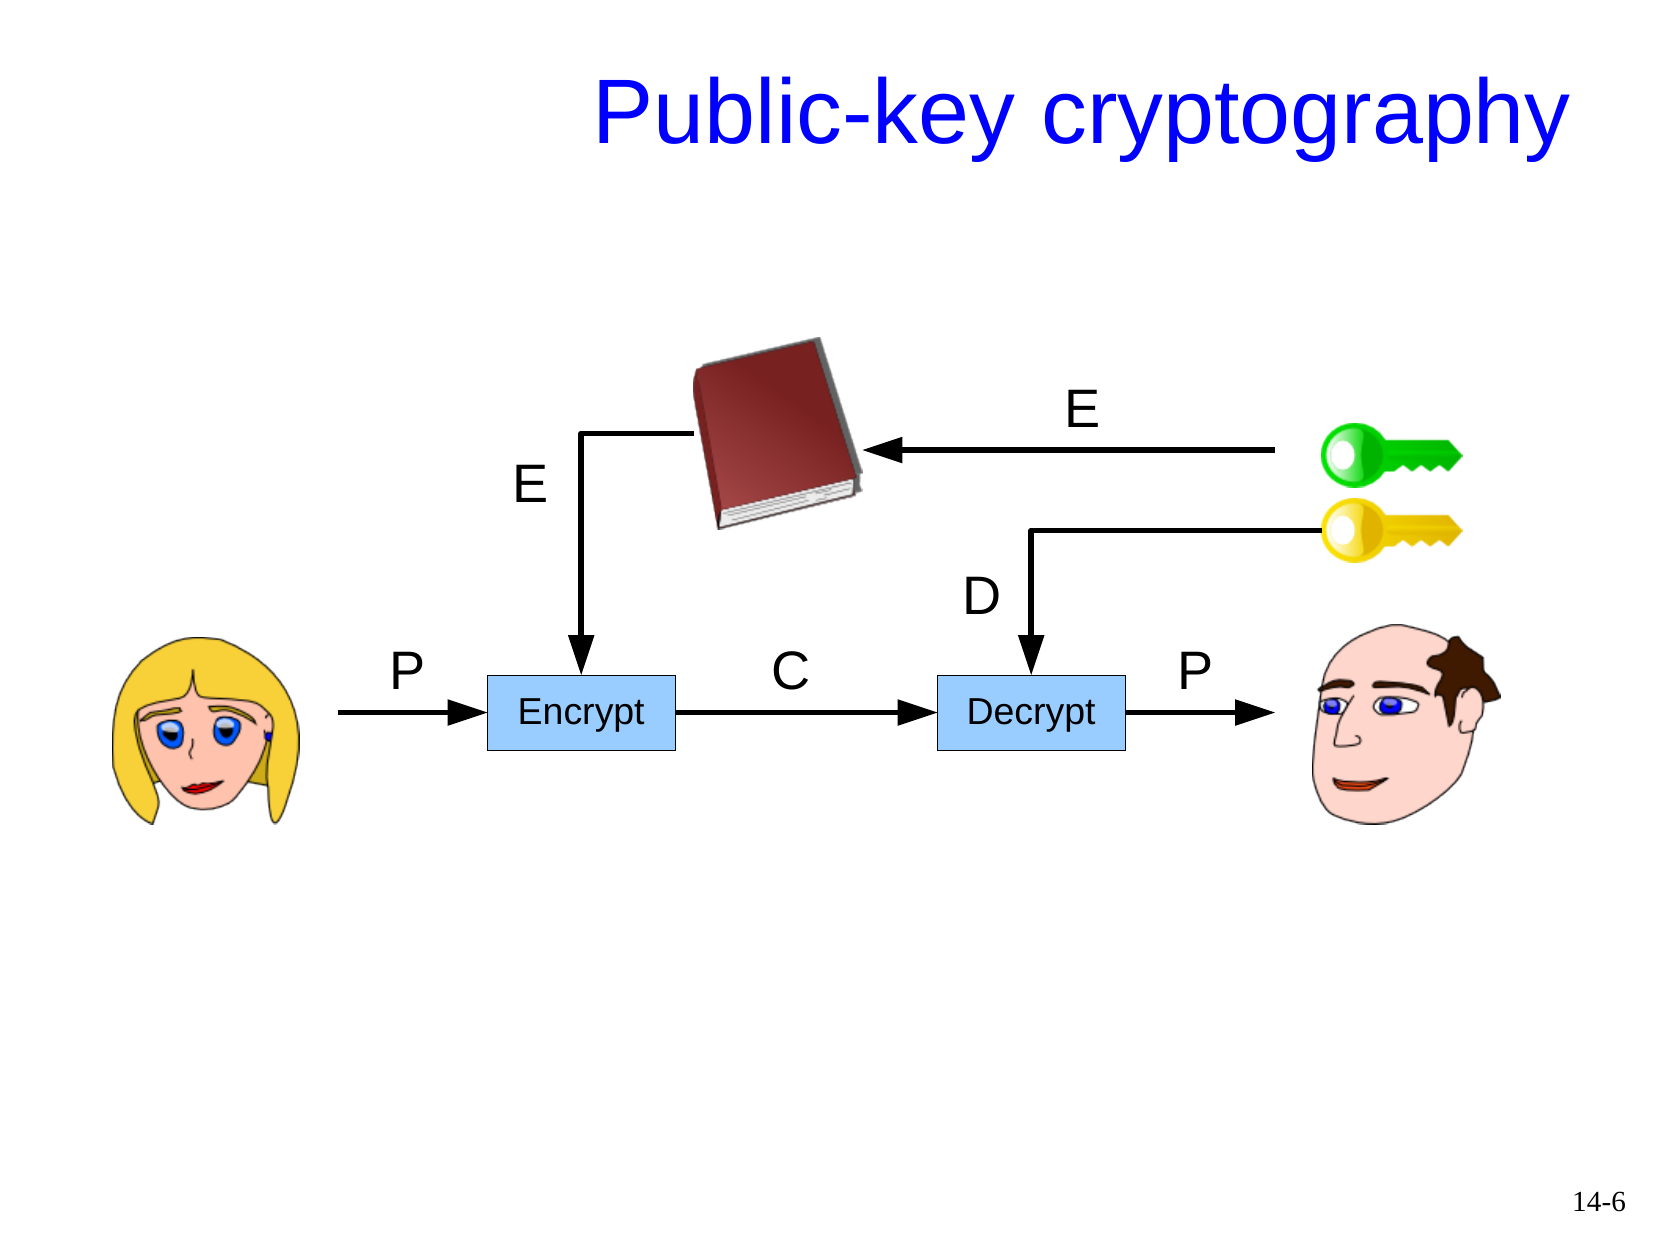

# Public-key cryptography
E
E
D
P
C
P
Encrypt
Decrypt